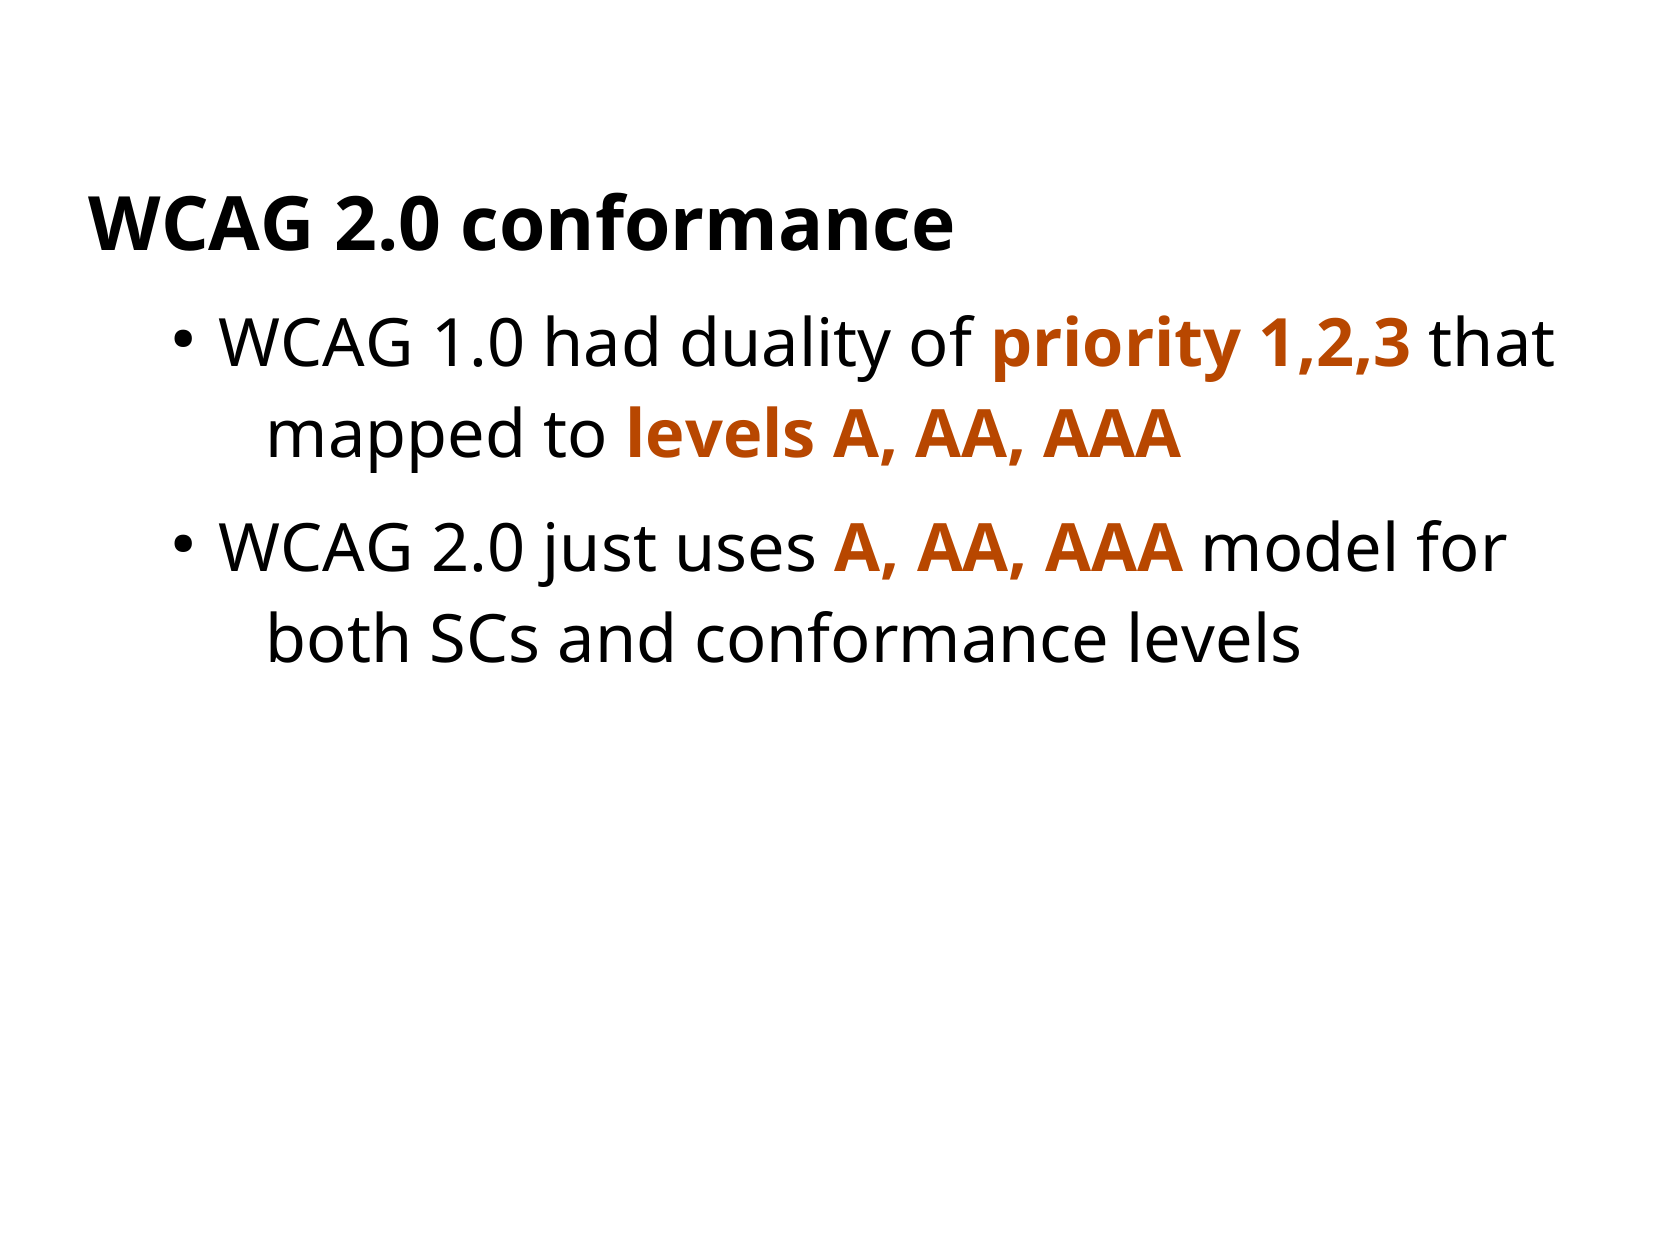

# WCAG 2.0 conformance
WCAG 1.0 had duality of priority 1,2,3 that mapped to levels A, AA, AAA
WCAG 2.0 just uses A, AA, AAA model for both SCs and conformance levels